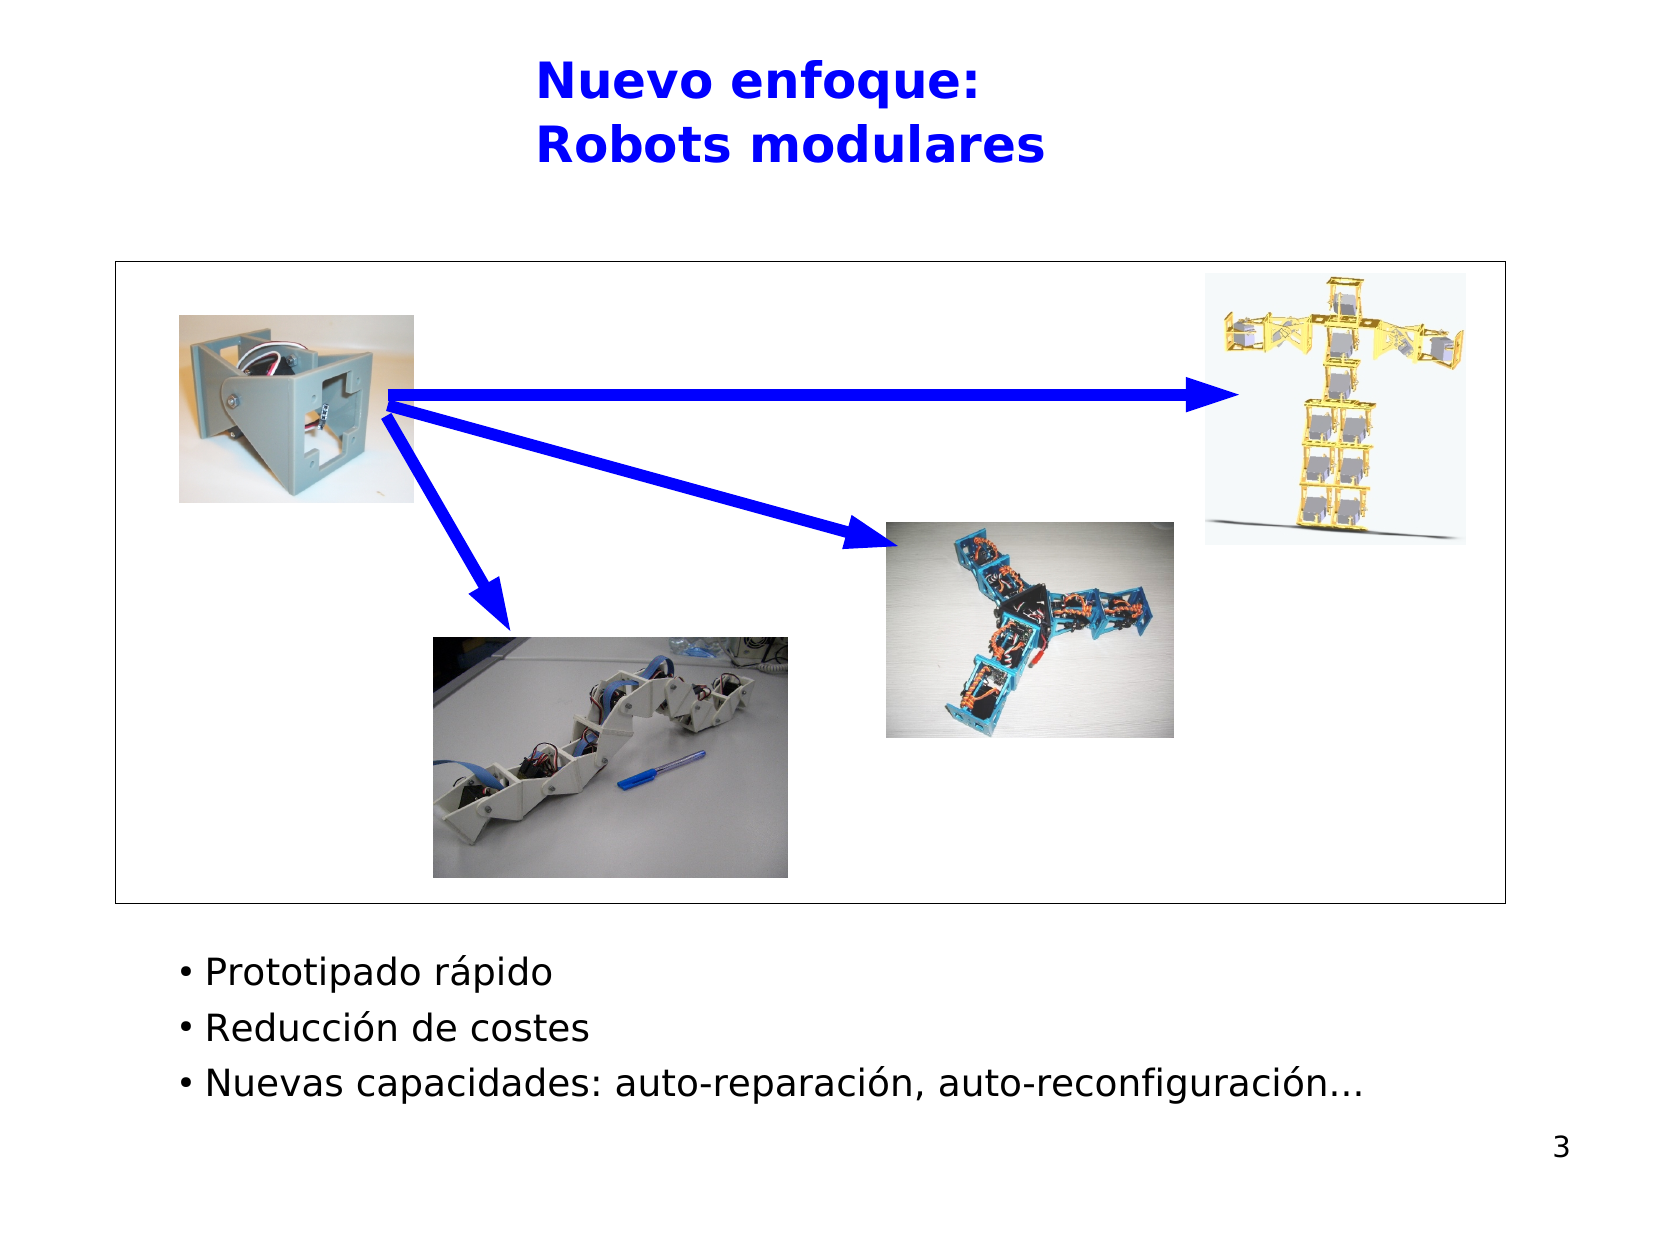

Nuevo enfoque:
Robots modulares
 Prototipado rápido
 Reducción de costes
 Nuevas capacidades: auto-reparación, auto-reconfiguración...
3